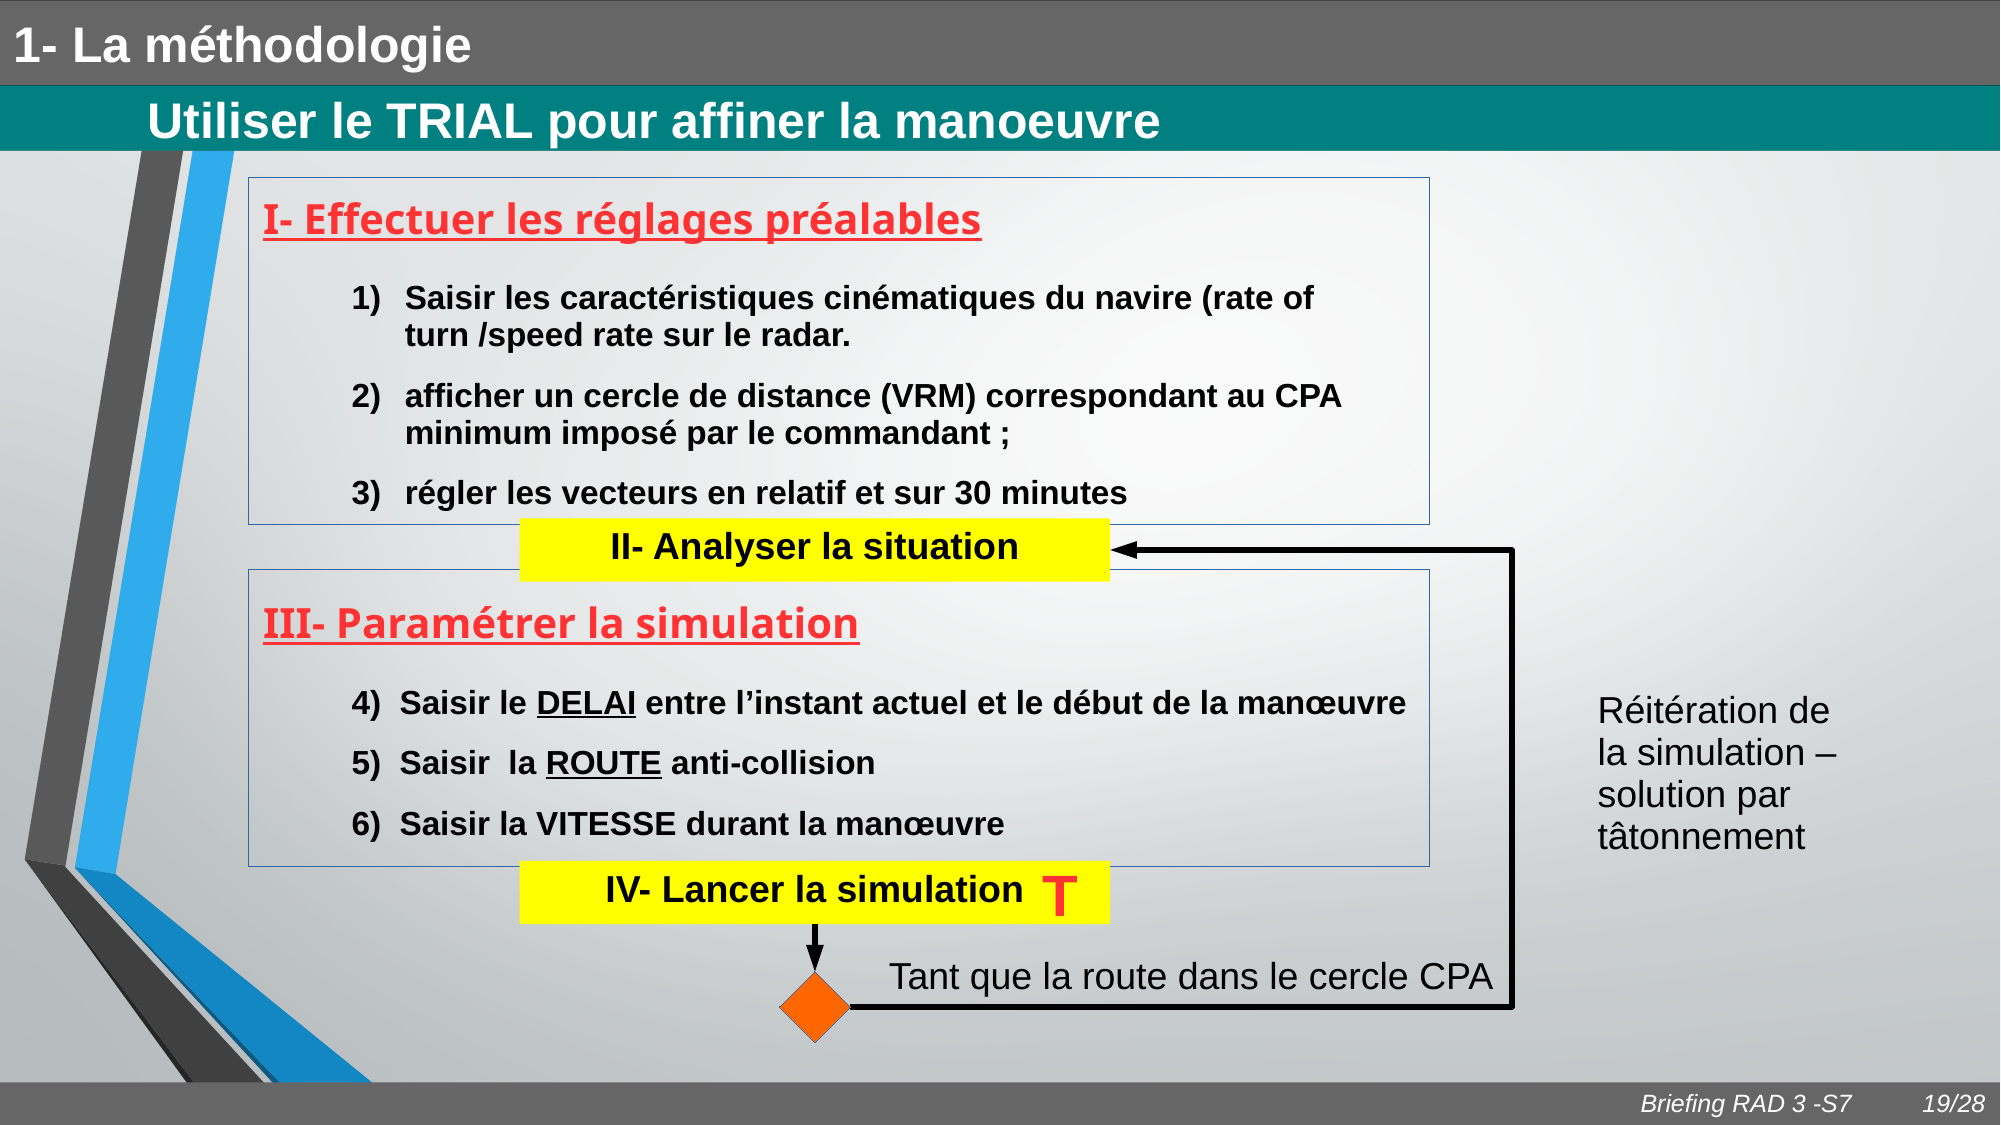

# 1- La méthodologie
		Utiliser le TRIAL pour affiner la manoeuvre
I- Effectuer les réglages préalables
Saisir les caractéristiques cinématiques du navire (rate of turn /speed rate sur le radar.
afficher un cercle de distance (VRM) correspondant au CPA minimum imposé par le commandant ;
régler les vecteurs en relatif et sur 30 minutes
II- Analyser la situation
III- Paramétrer la simulation
 Saisir le DELAI entre l’instant actuel et le début de la manœuvre
 Saisir la ROUTE anti-collision
 Saisir la VITESSE durant la manœuvre
Réitération de la simulation – solution par tâtonnement
T
IV- Lancer la simulation
Tant que la route dans le cercle CPA
Briefing RAD 3 -S7 /28